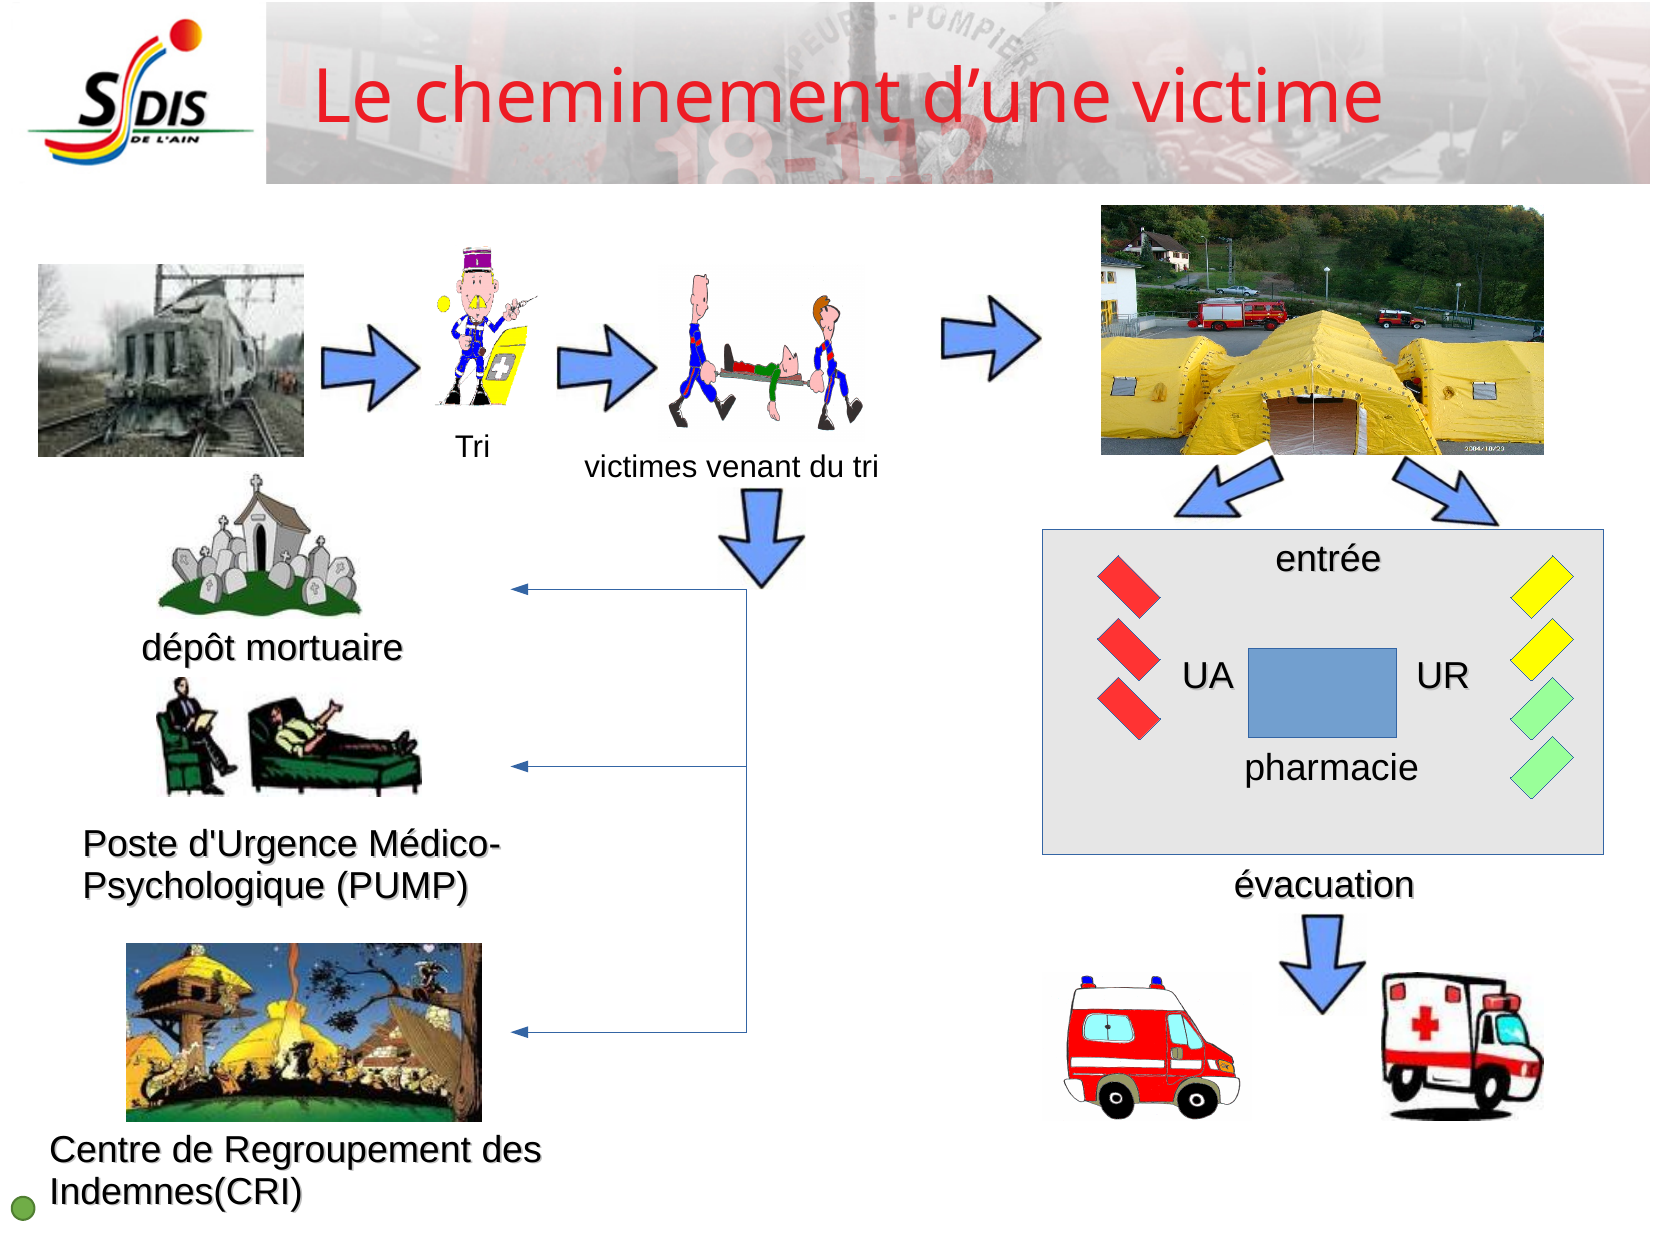

# Le cheminement d’une victime
Tri
victimes venant du tri
entrée
dépôt mortuaire
UA
UR
 pharmacie
Poste d'Urgence Médico-Psychologique (PUMP)
évacuation
Centre de Regroupement des Indemnes(CRI)